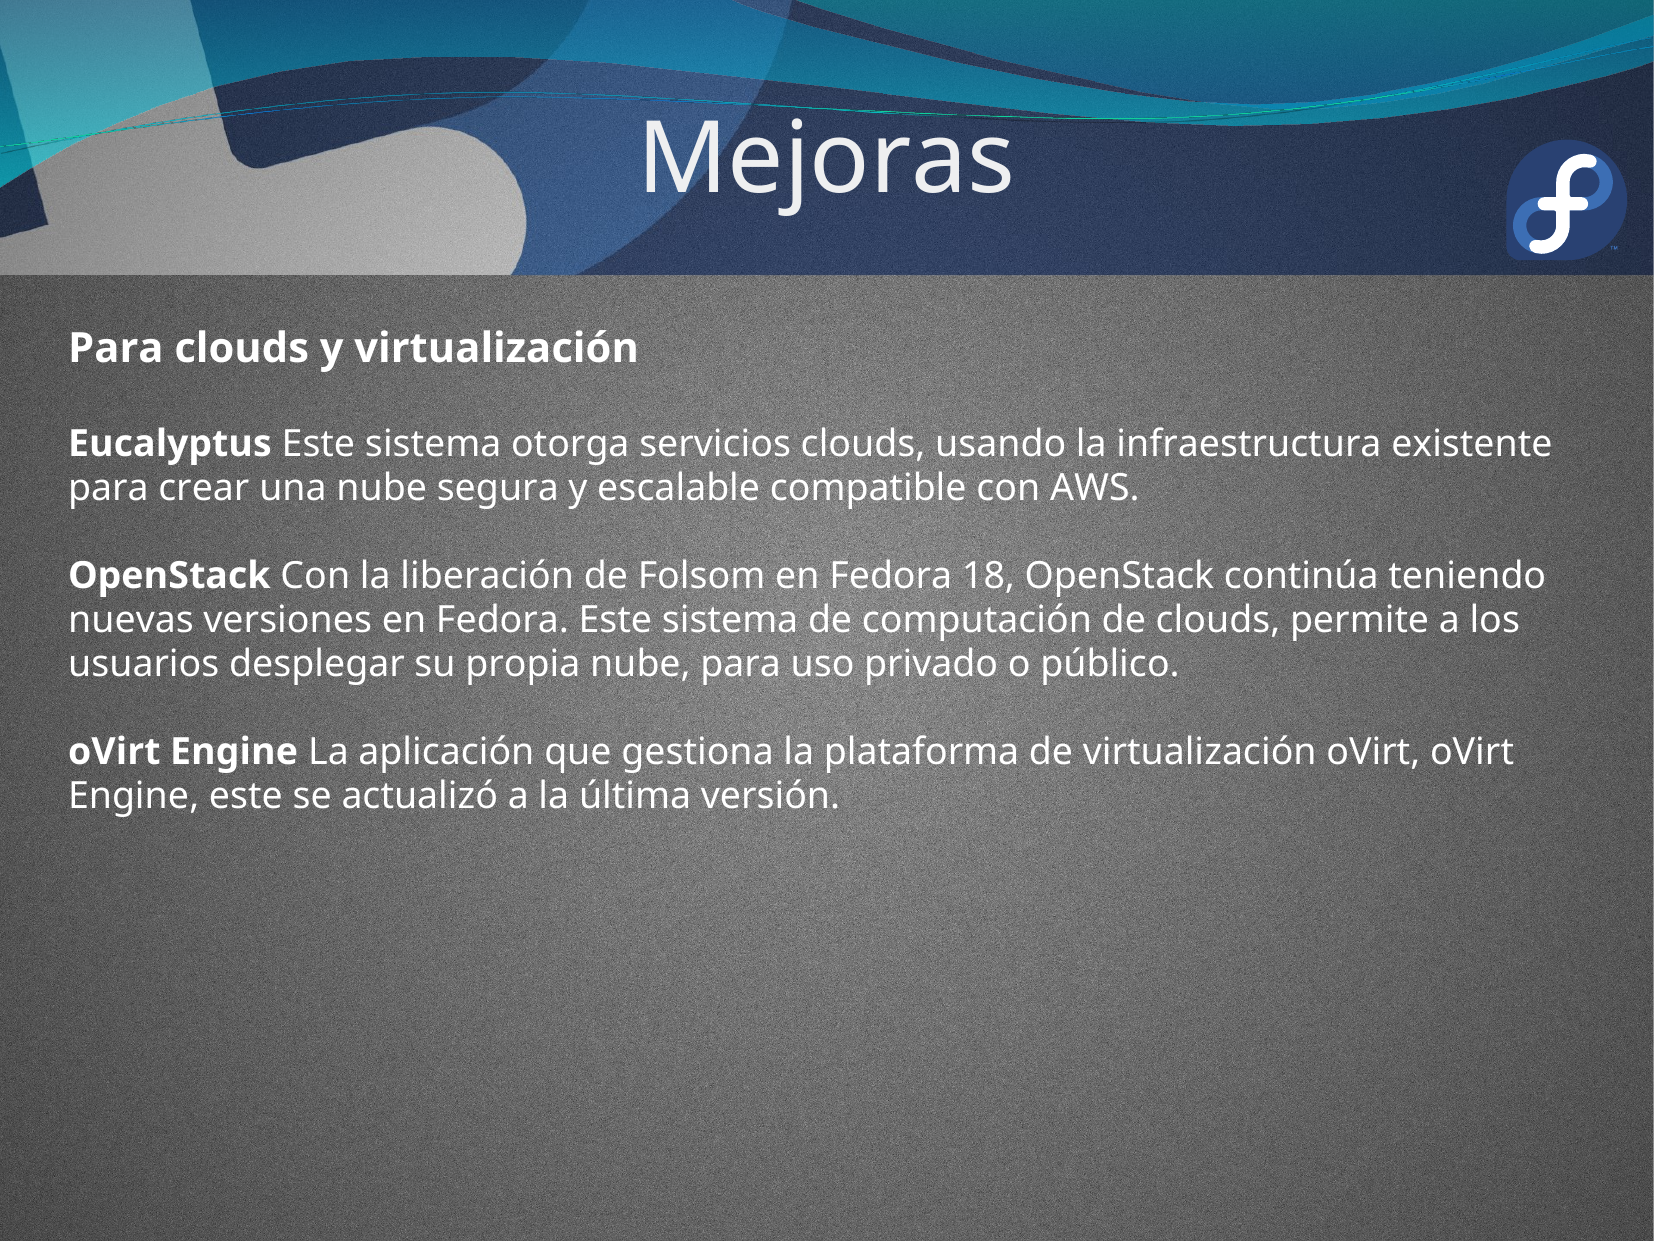

Mejoras
Para clouds y virtualización
Eucalyptus Este sistema otorga servicios clouds, usando la infraestructura existente para crear una nube segura y escalable compatible con AWS.
OpenStack Con la liberación de Folsom en Fedora 18, OpenStack continúa teniendo nuevas versiones en Fedora. Este sistema de computación de clouds, permite a los usuarios desplegar su propia nube, para uso privado o público.
oVirt Engine La aplicación que gestiona la plataforma de virtualización oVirt, oVirt Engine, este se actualizó a la última versión.